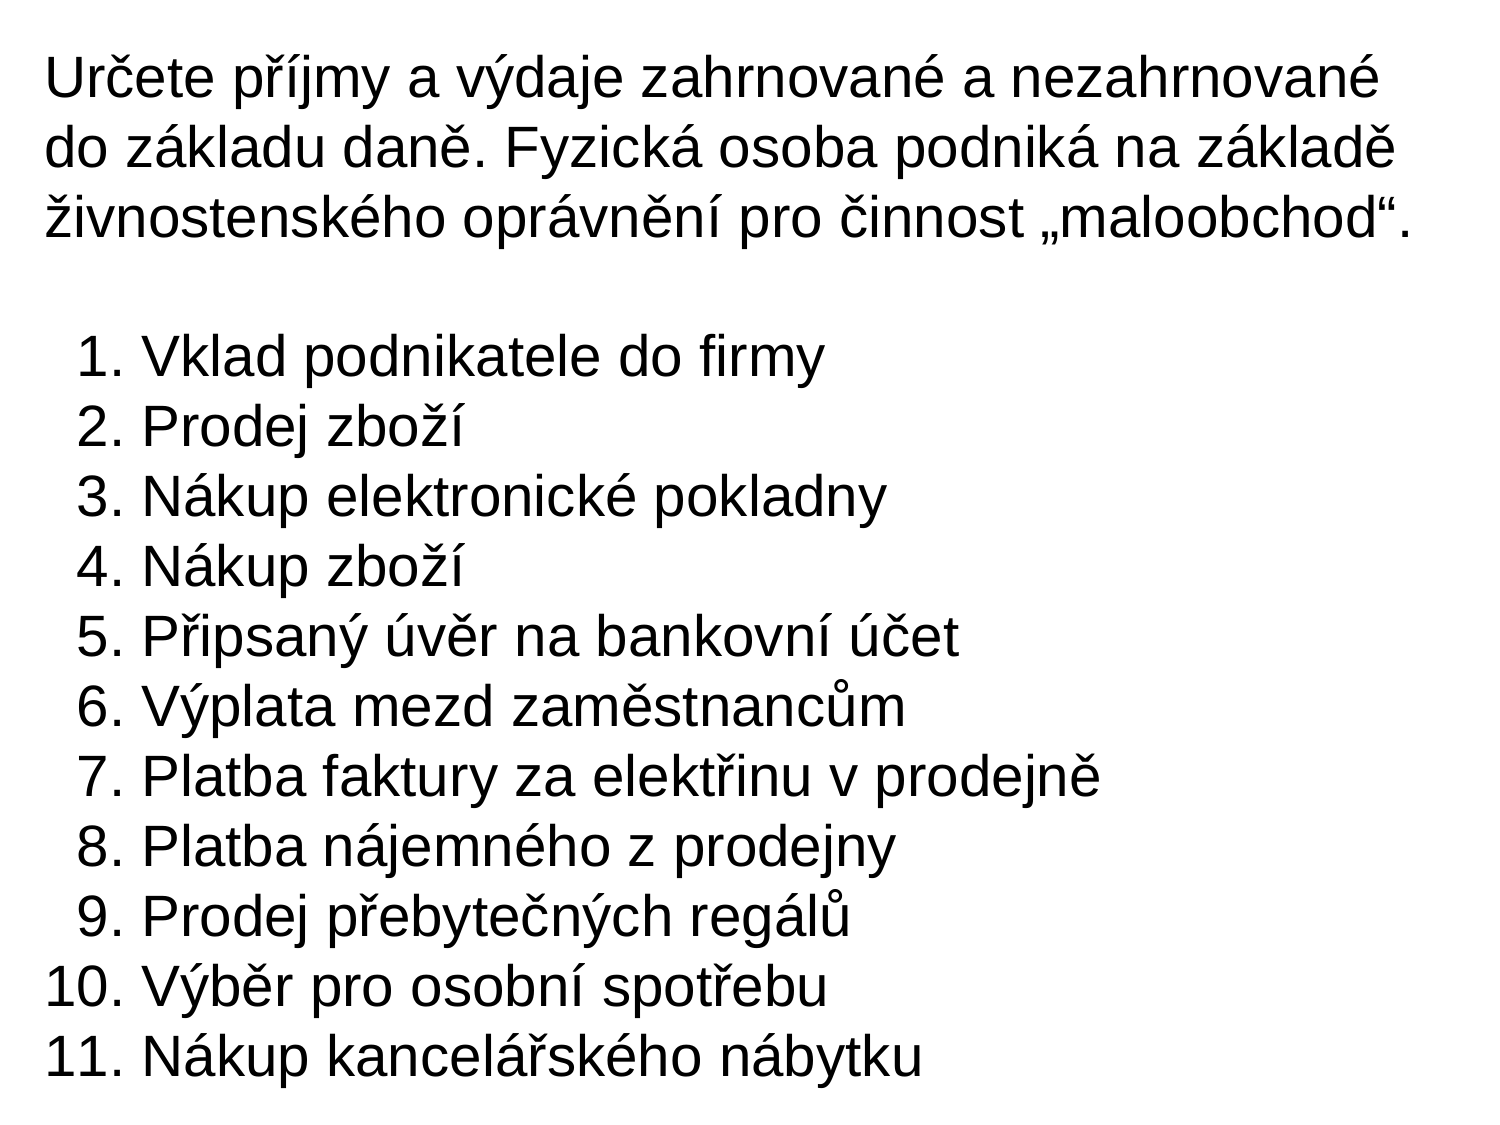

Určete příjmy a výdaje zahrnované a nezahrnované
do základu daně. Fyzická osoba podniká na základě
živnostenského oprávnění pro činnost „maloobchod“.
 1. Vklad podnikatele do firmy
 2. Prodej zboží
 3. Nákup elektronické pokladny
 4. Nákup zboží
 5. Připsaný úvěr na bankovní účet
 6. Výplata mezd zaměstnancům
 7. Platba faktury za elektřinu v prodejně
 8. Platba nájemného z prodejny
 9. Prodej přebytečných regálů
10. Výběr pro osobní spotřebu
11. Nákup kancelářského nábytku